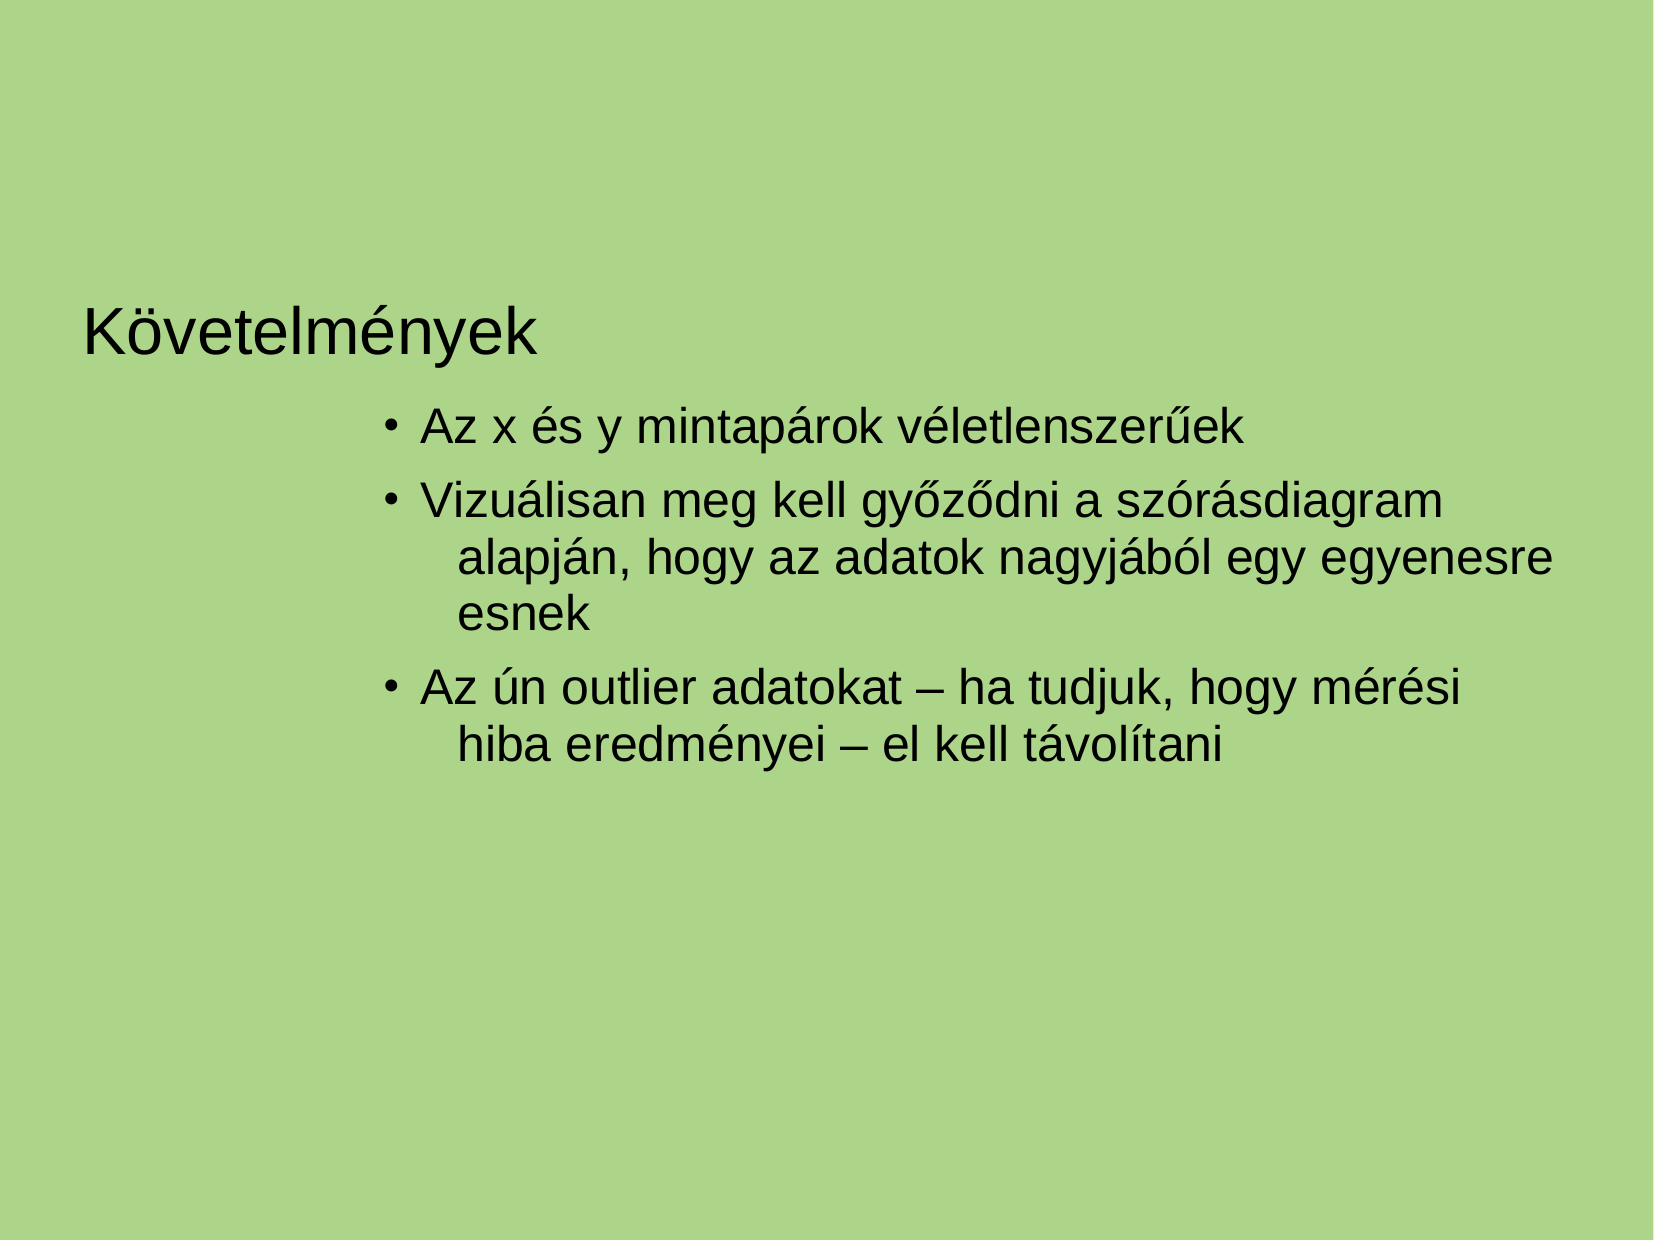

#
Követelmények
Az x és y mintapárok véletlenszerűek
Vizuálisan meg kell győződni a szórásdiagram alapján, hogy az adatok nagyjából egy egyenesre esnek
Az ún outlier adatokat – ha tudjuk, hogy mérési hiba eredményei – el kell távolítani